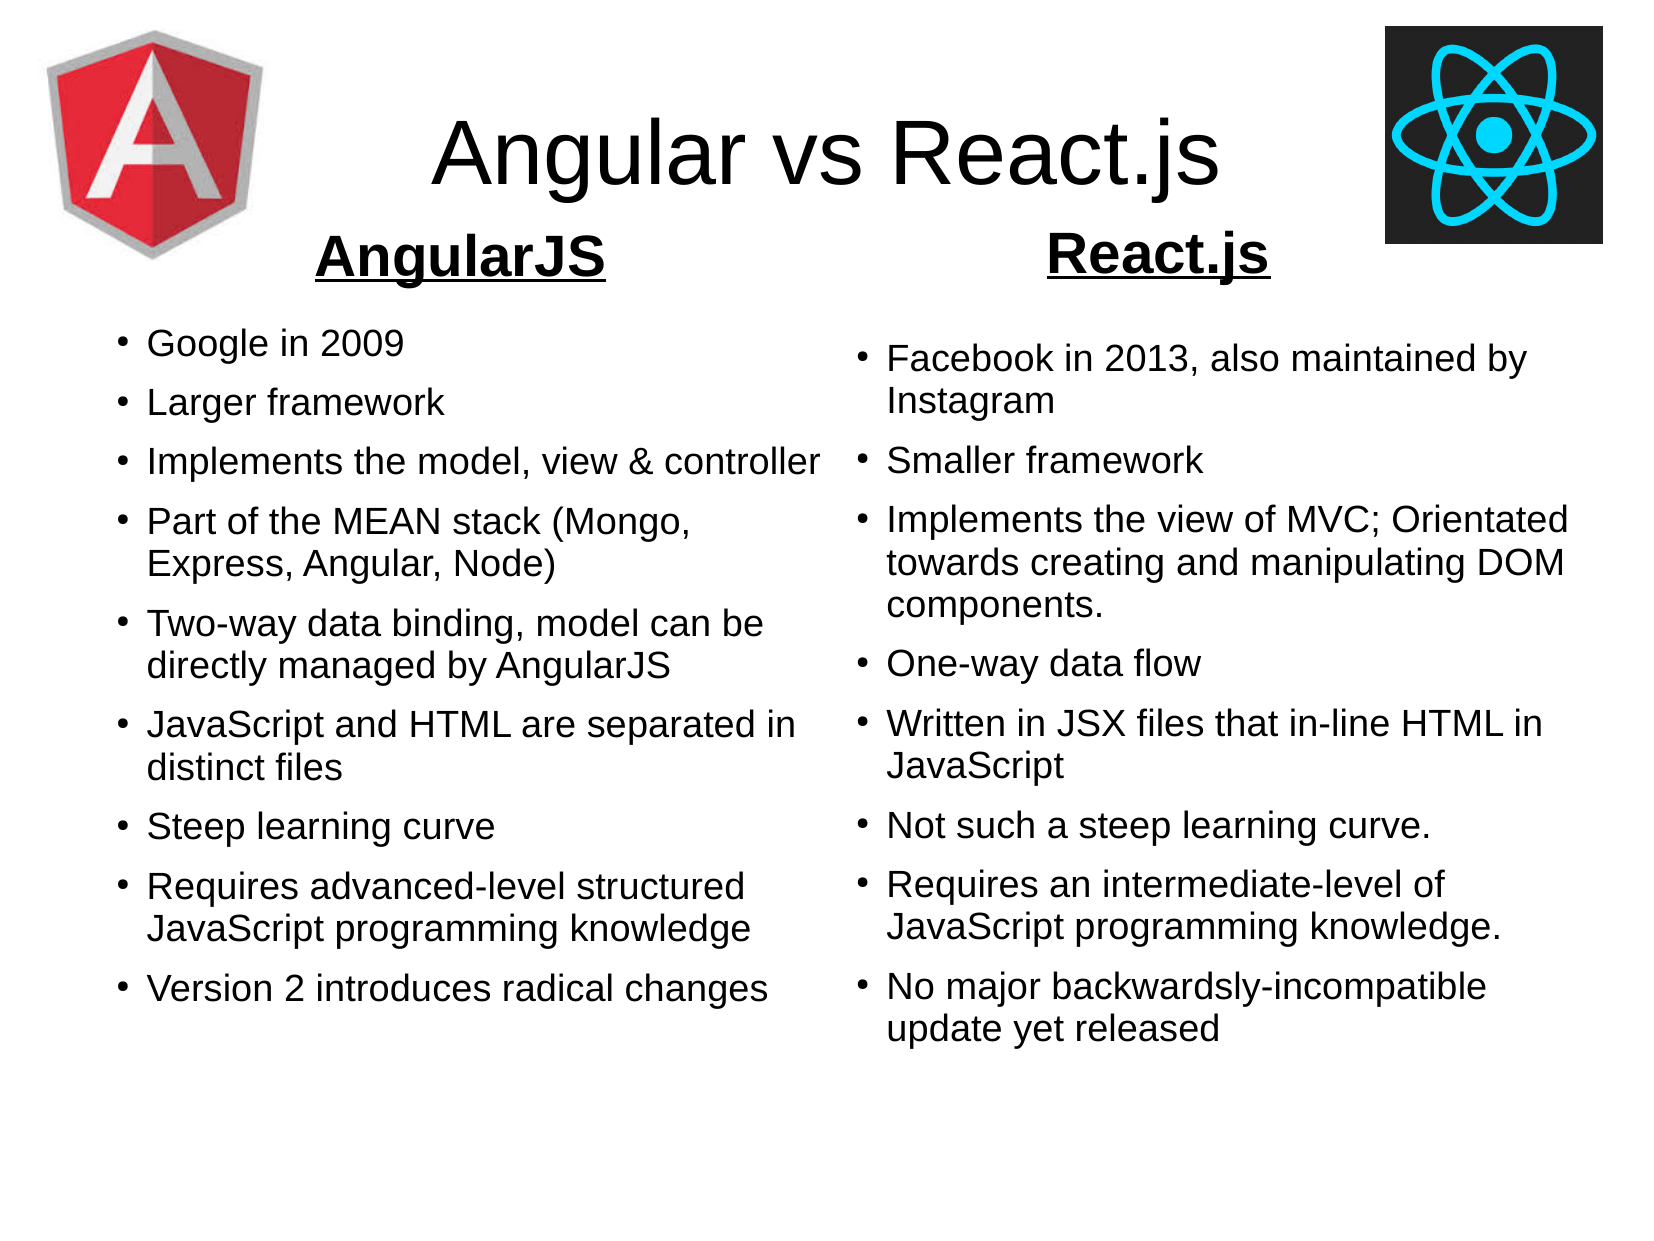

# Angular vs React.js
React.js
AngularJS
Google in 2009
Larger framework
Implements the model, view & controller
Part of the MEAN stack (Mongo, Express, Angular, Node)
Two-way data binding, model can be directly managed by AngularJS
JavaScript and HTML are separated in distinct files
Steep learning curve
Requires advanced-level structured JavaScript programming knowledge
Version 2 introduces radical changes
Facebook in 2013, also maintained by Instagram
Smaller framework
Implements the view of MVC; Orientated towards creating and manipulating DOM components.
One-way data flow
Written in JSX files that in-line HTML in JavaScript
Not such a steep learning curve.
Requires an intermediate-level of JavaScript programming knowledge.
No major backwardsly-incompatible update yet released